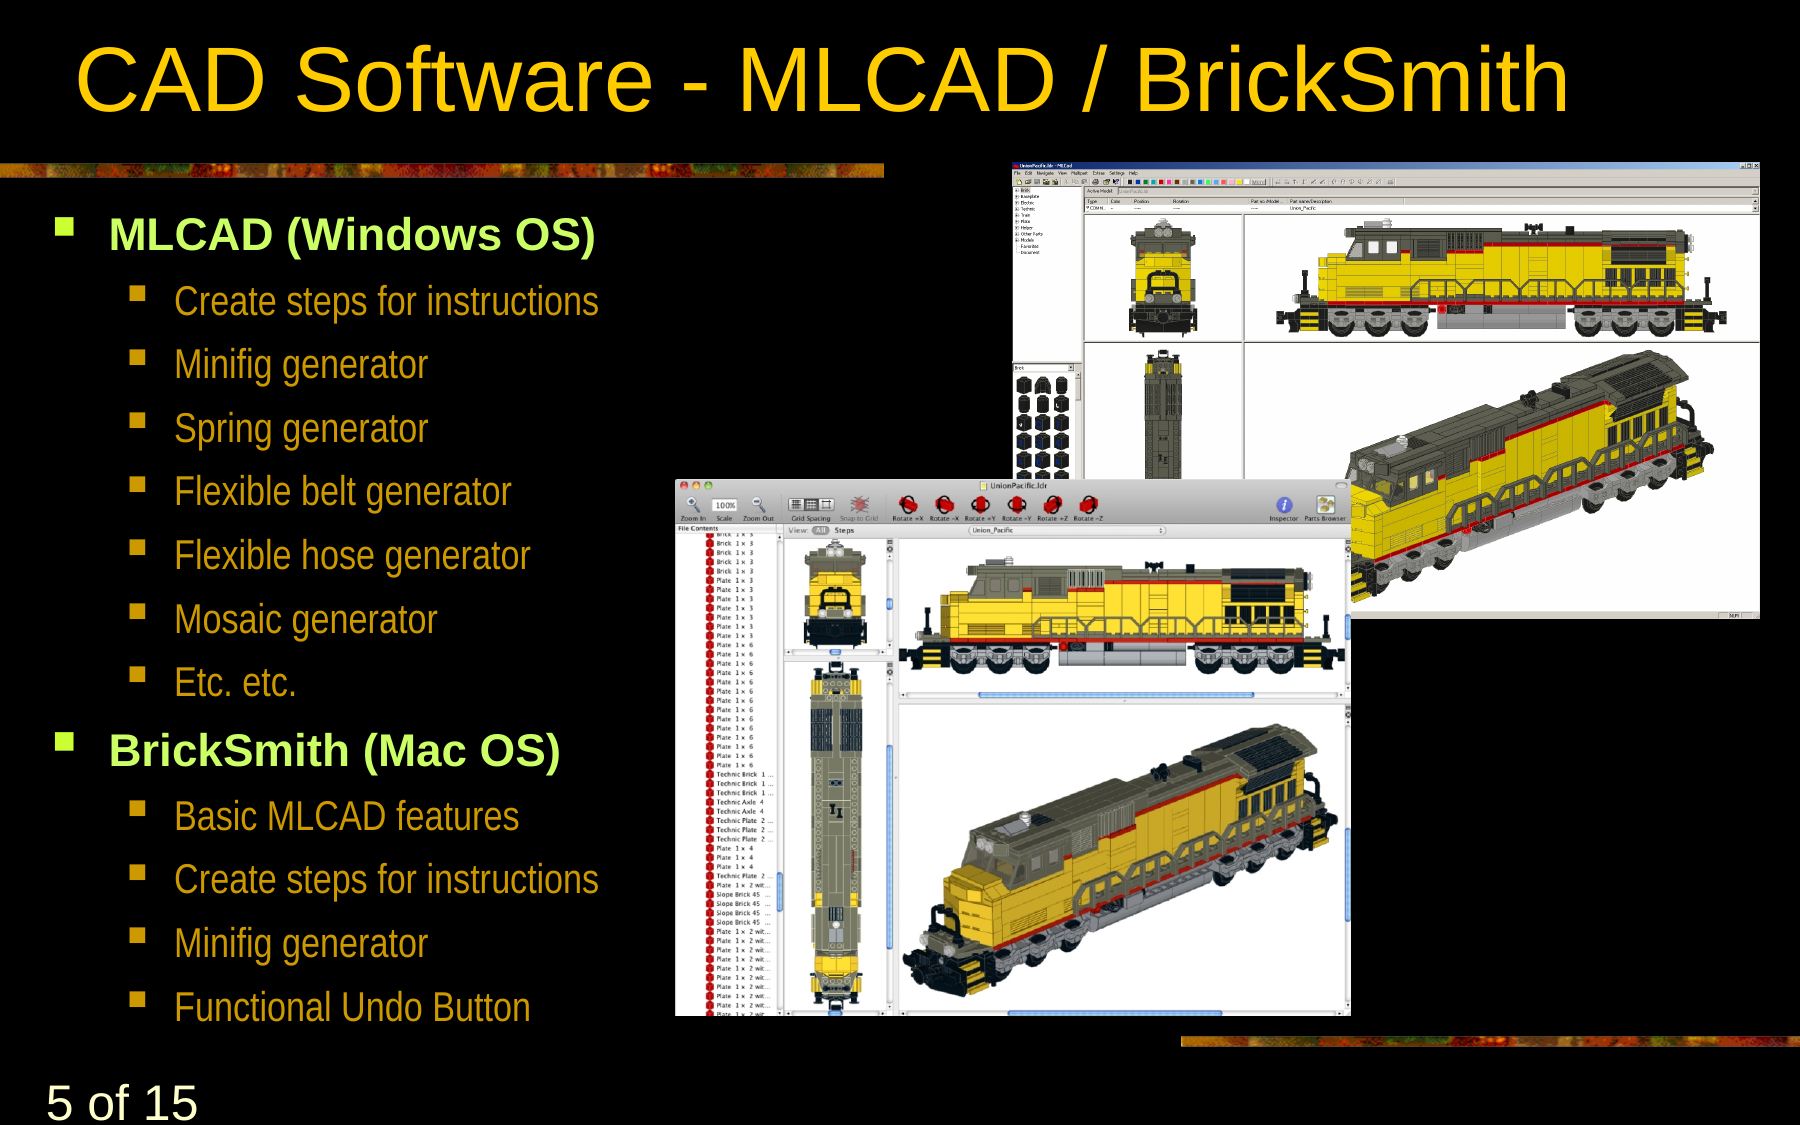

# CAD Software - MLCAD / BrickSmith
MLCAD (Windows OS)
Create steps for instructions
Minifig generator
Spring generator
Flexible belt generator
Flexible hose generator
Mosaic generator
Etc. etc.
BrickSmith (Mac OS)
Basic MLCAD features
Create steps for instructions
Minifig generator
Functional Undo Button